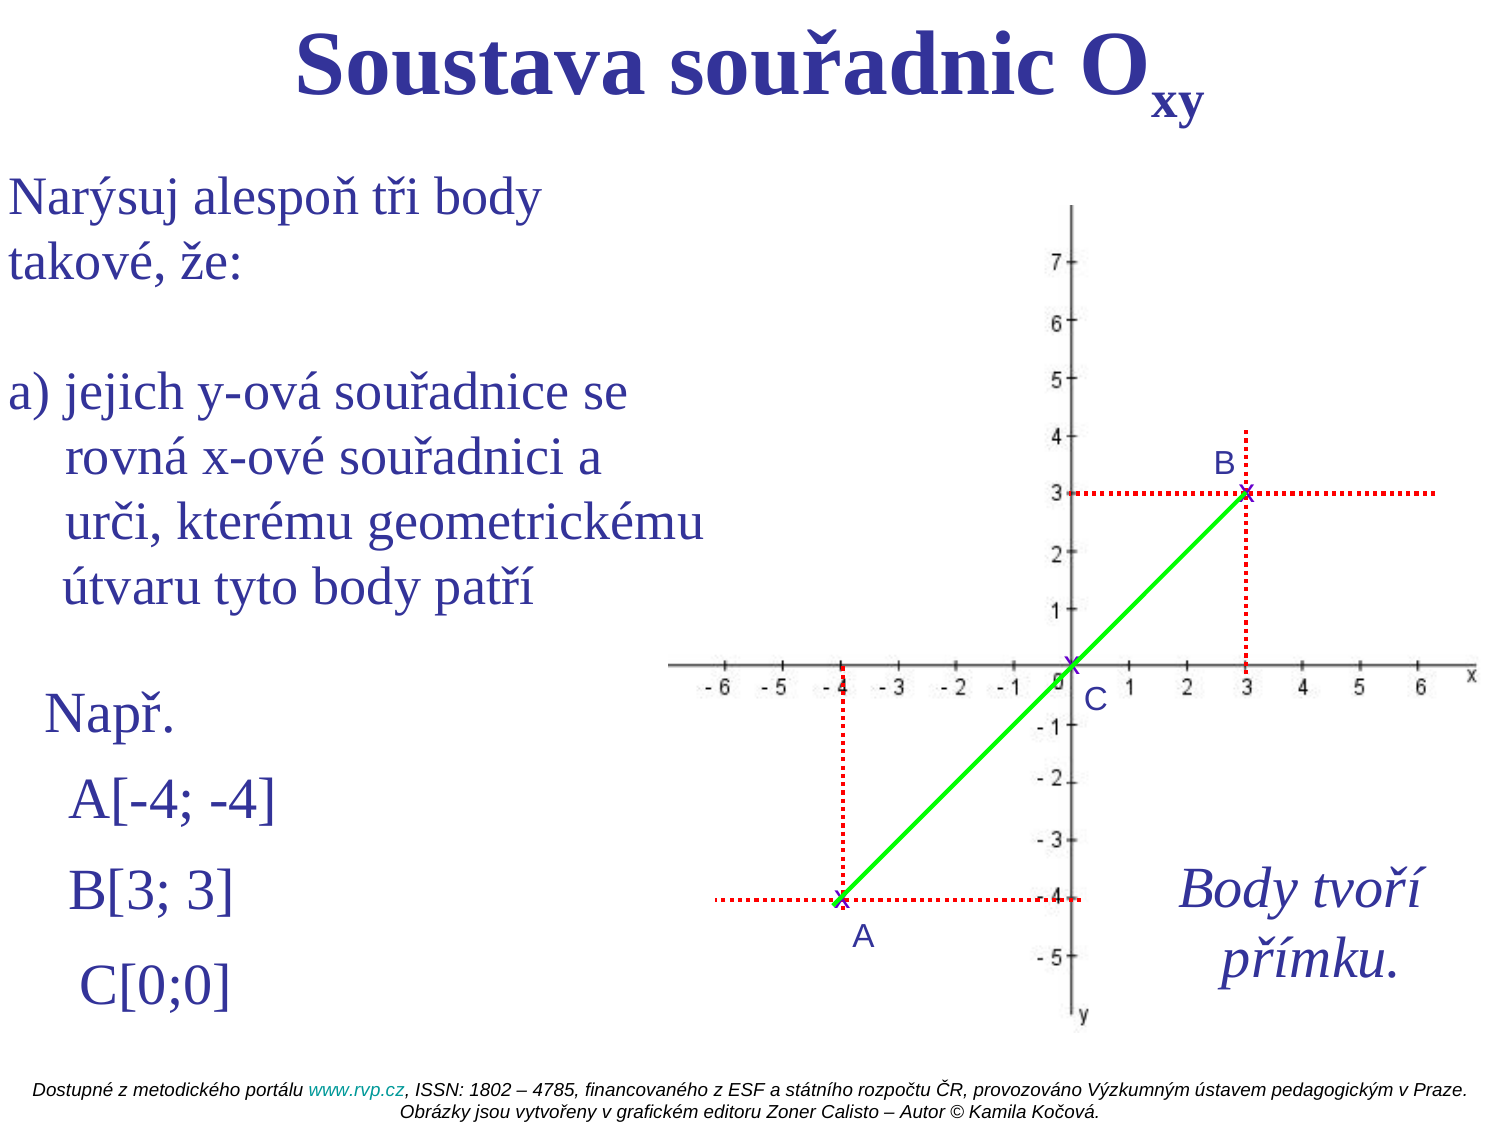

Soustava souřadnic Oxy
Narýsuj alespoň tři body
takové, že:
a) jejich y-ová souřadnice se rovná x-ové souřadnici a urči, kterému geometrickému
 útvaru tyto body patří
B
x
x
Např.
C
A[-4; -4]
Body tvoří
 přímku.
B[3; 3]
x
A
C[0;0]
Dostupné z metodického portálu www.rvp.cz, ISSN: 1802 – 4785, financovaného z ESF a státního rozpočtu ČR, provozováno Výzkumným ústavem pedagogickým v Praze. Obrázky jsou vytvořeny v grafickém editoru Zoner Calisto – Autor © Kamila Kočová.